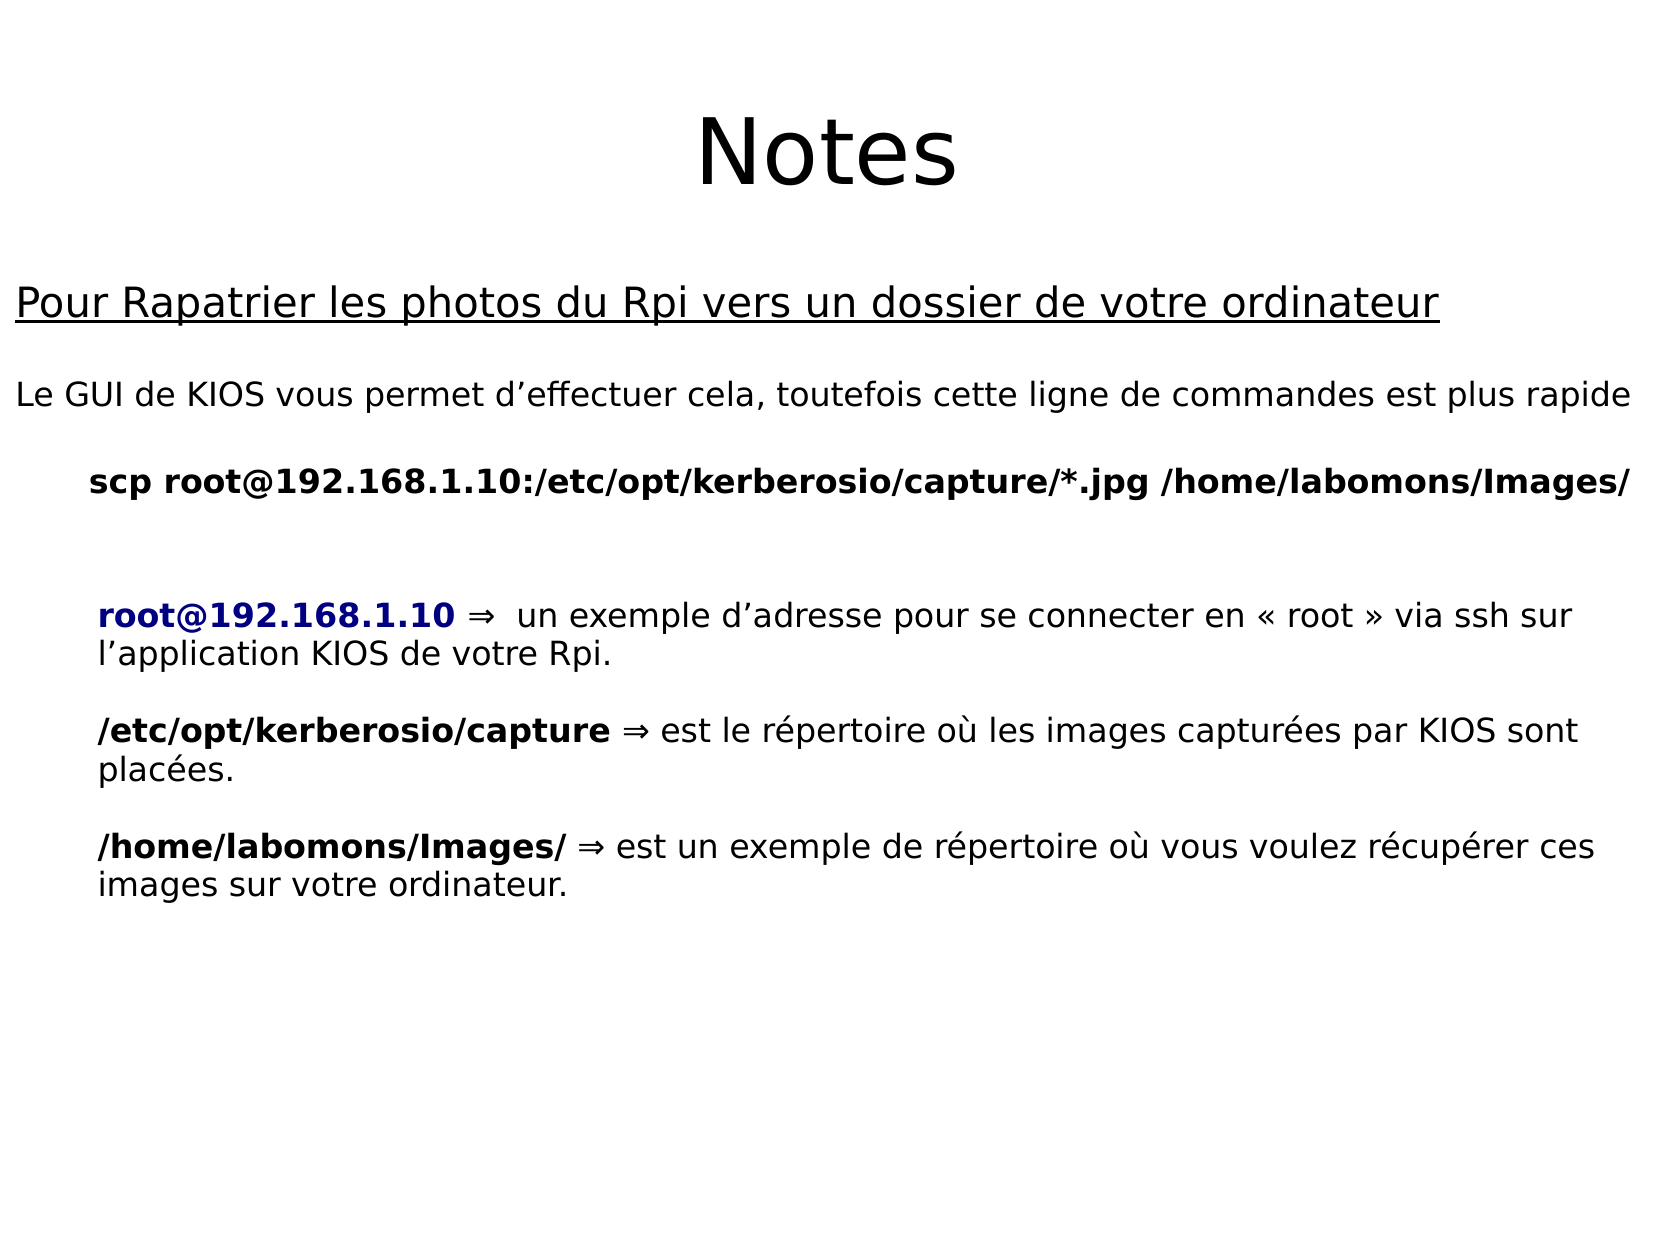

# Notes
Pour Rapatrier les photos du Rpi vers un dossier de votre ordinateur
Le GUI de KIOS vous permet d’effectuer cela, toutefois cette ligne de commandes est plus rapide
scp root@192.168.1.10:/etc/opt/kerberosio/capture/*.jpg /home/labomons/Images/
root@192.168.1.10 ⇒ un exemple d’adresse pour se connecter en « root » via ssh sur l’application KIOS de votre Rpi.
/etc/opt/kerberosio/capture ⇒ est le répertoire où les images capturées par KIOS sont placées.
/home/labomons/Images/ ⇒ est un exemple de répertoire où vous voulez récupérer ces images sur votre ordinateur.